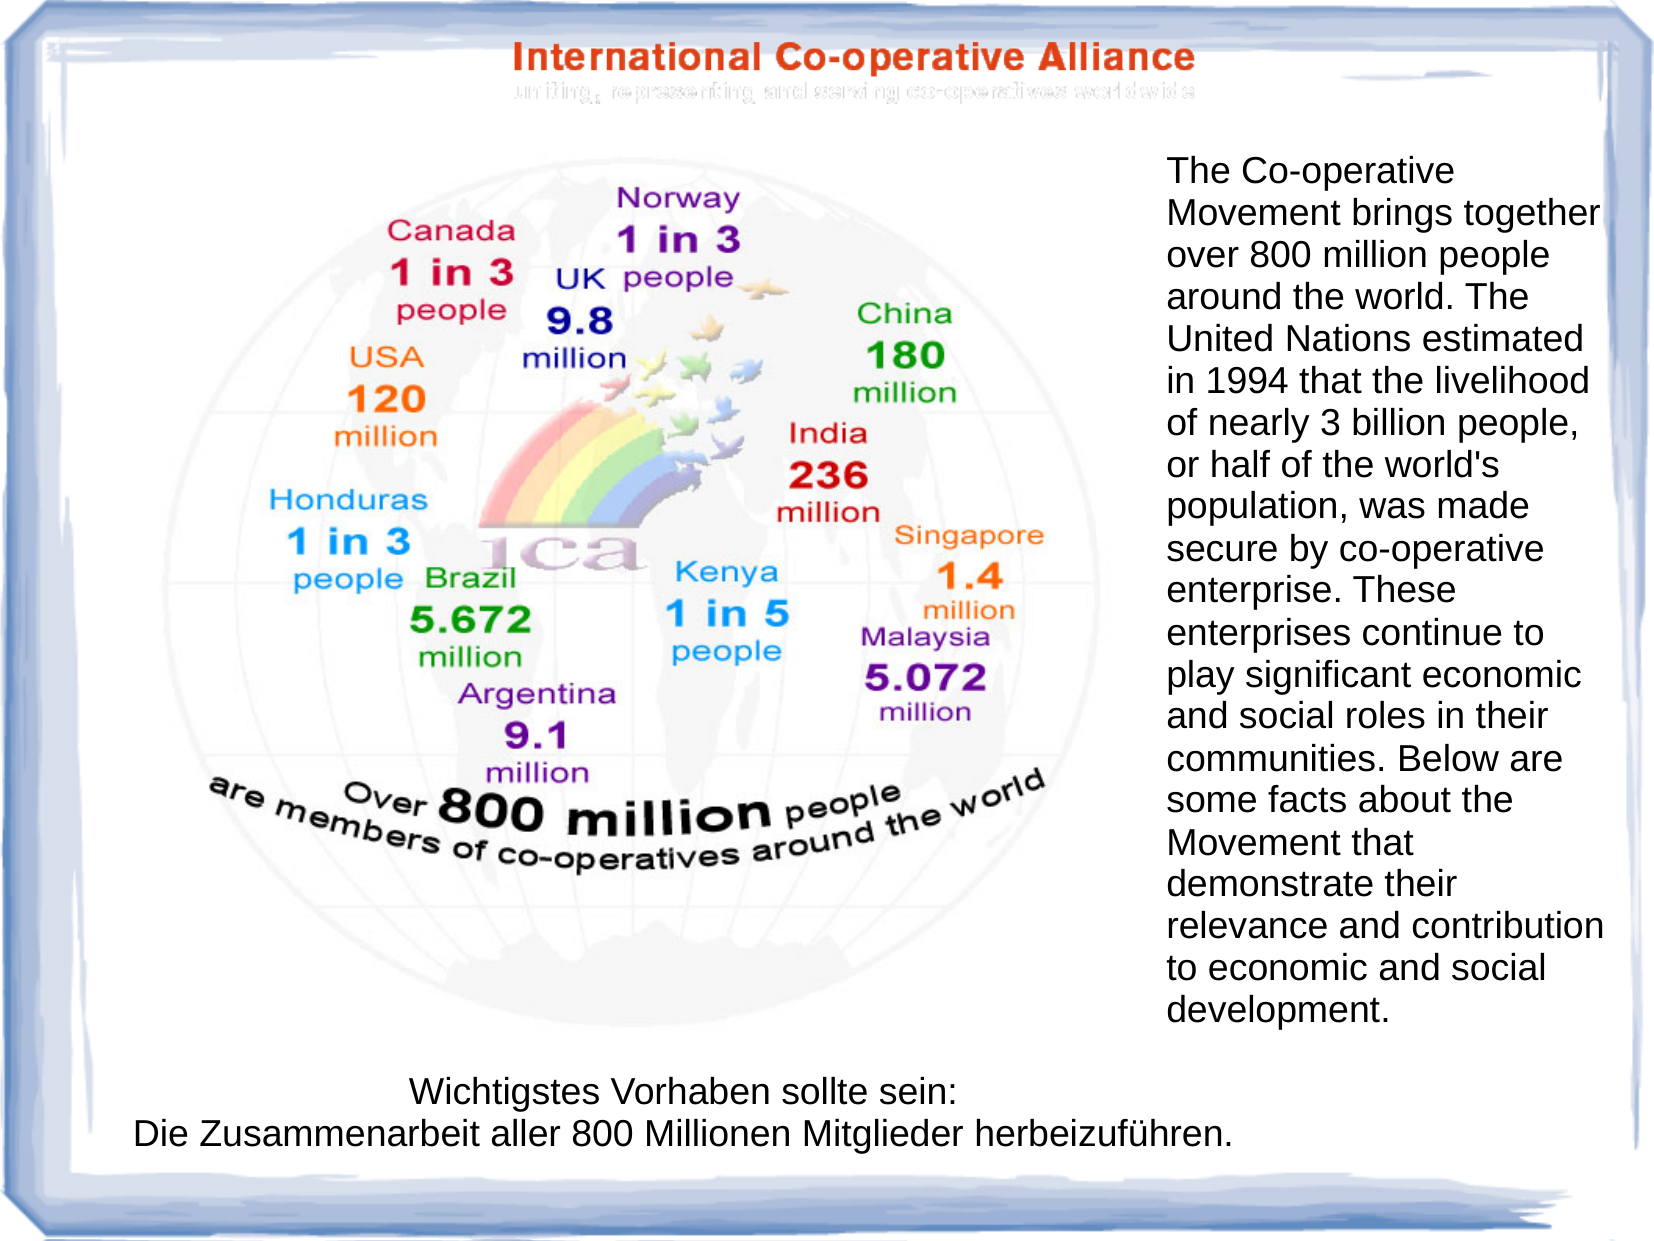

The Co-operative Movement brings together over 800 million people around the world. The United Nations estimated in 1994 that the livelihood of nearly 3 billion people, or half of the world's population, was made secure by co-operative enterprise. These enterprises continue to play significant economic and social roles in their communities. Below are some facts about the Movement that demonstrate their relevance and contribution to economic and social development.
Wichtigstes Vorhaben sollte sein:
Die Zusammenarbeit aller 800 Millionen Mitglieder herbeizuführen.